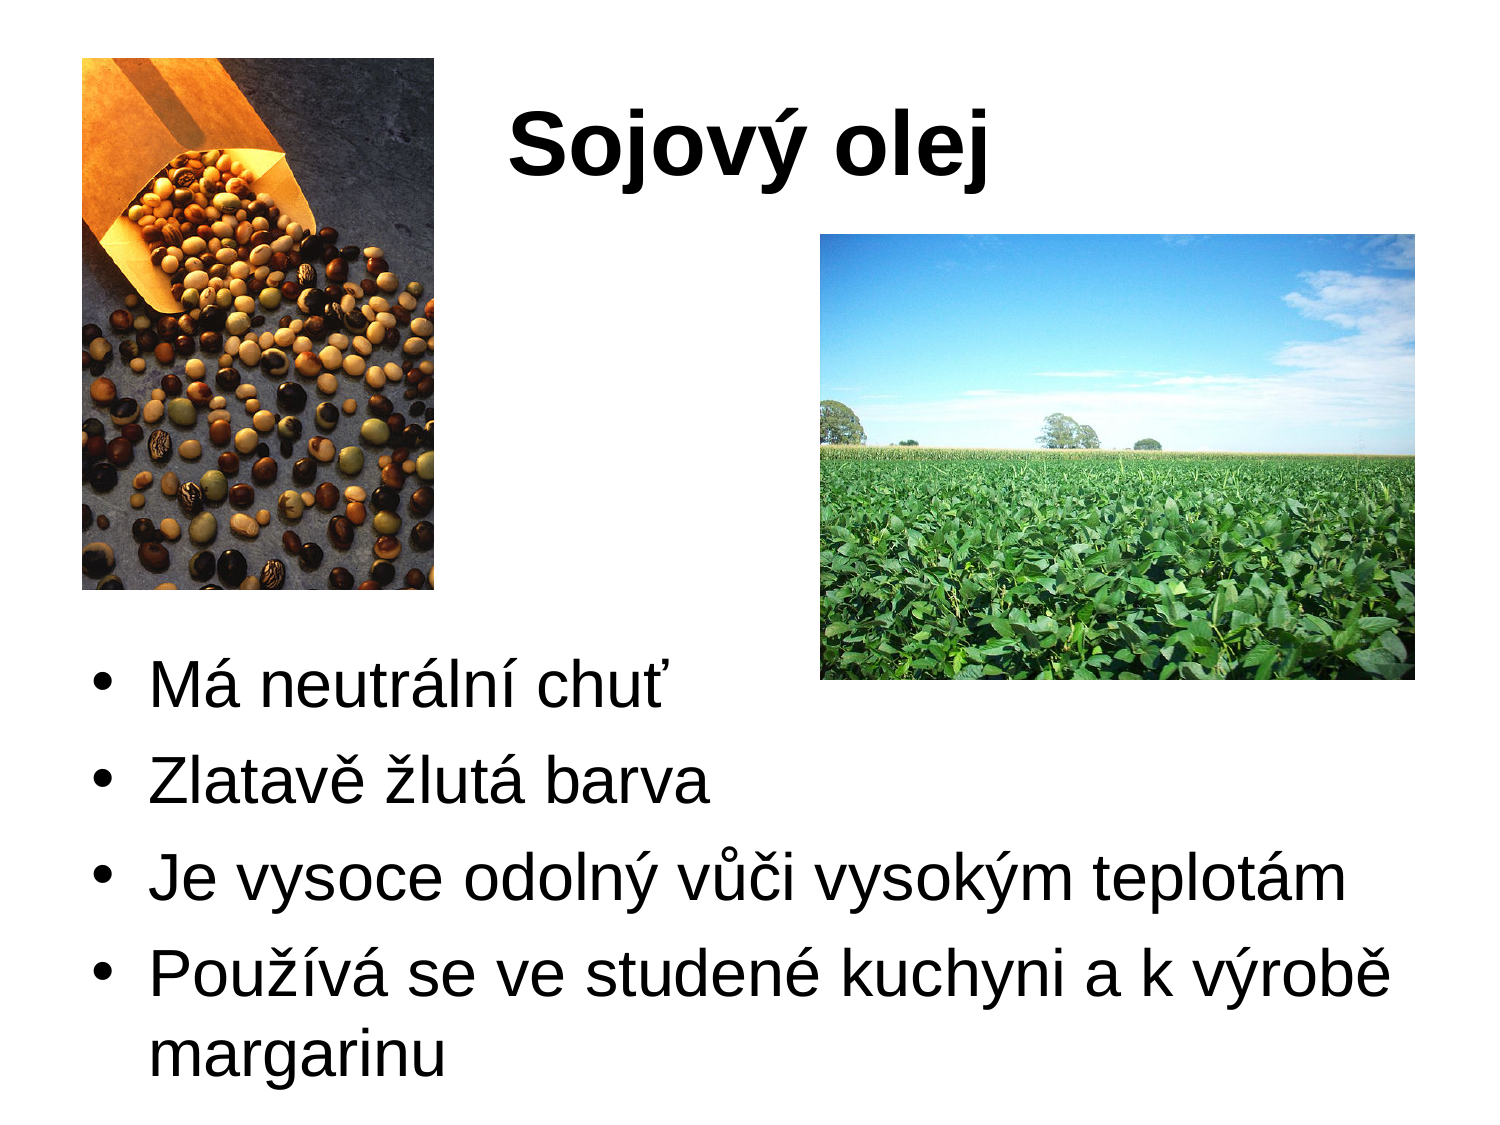

Sojový olej
# Má neutrální chuť
Zlatavě žlutá barva
Je vysoce odolný vůči vysokým teplotám
Používá se ve studené kuchyni a k výrobě margarinu